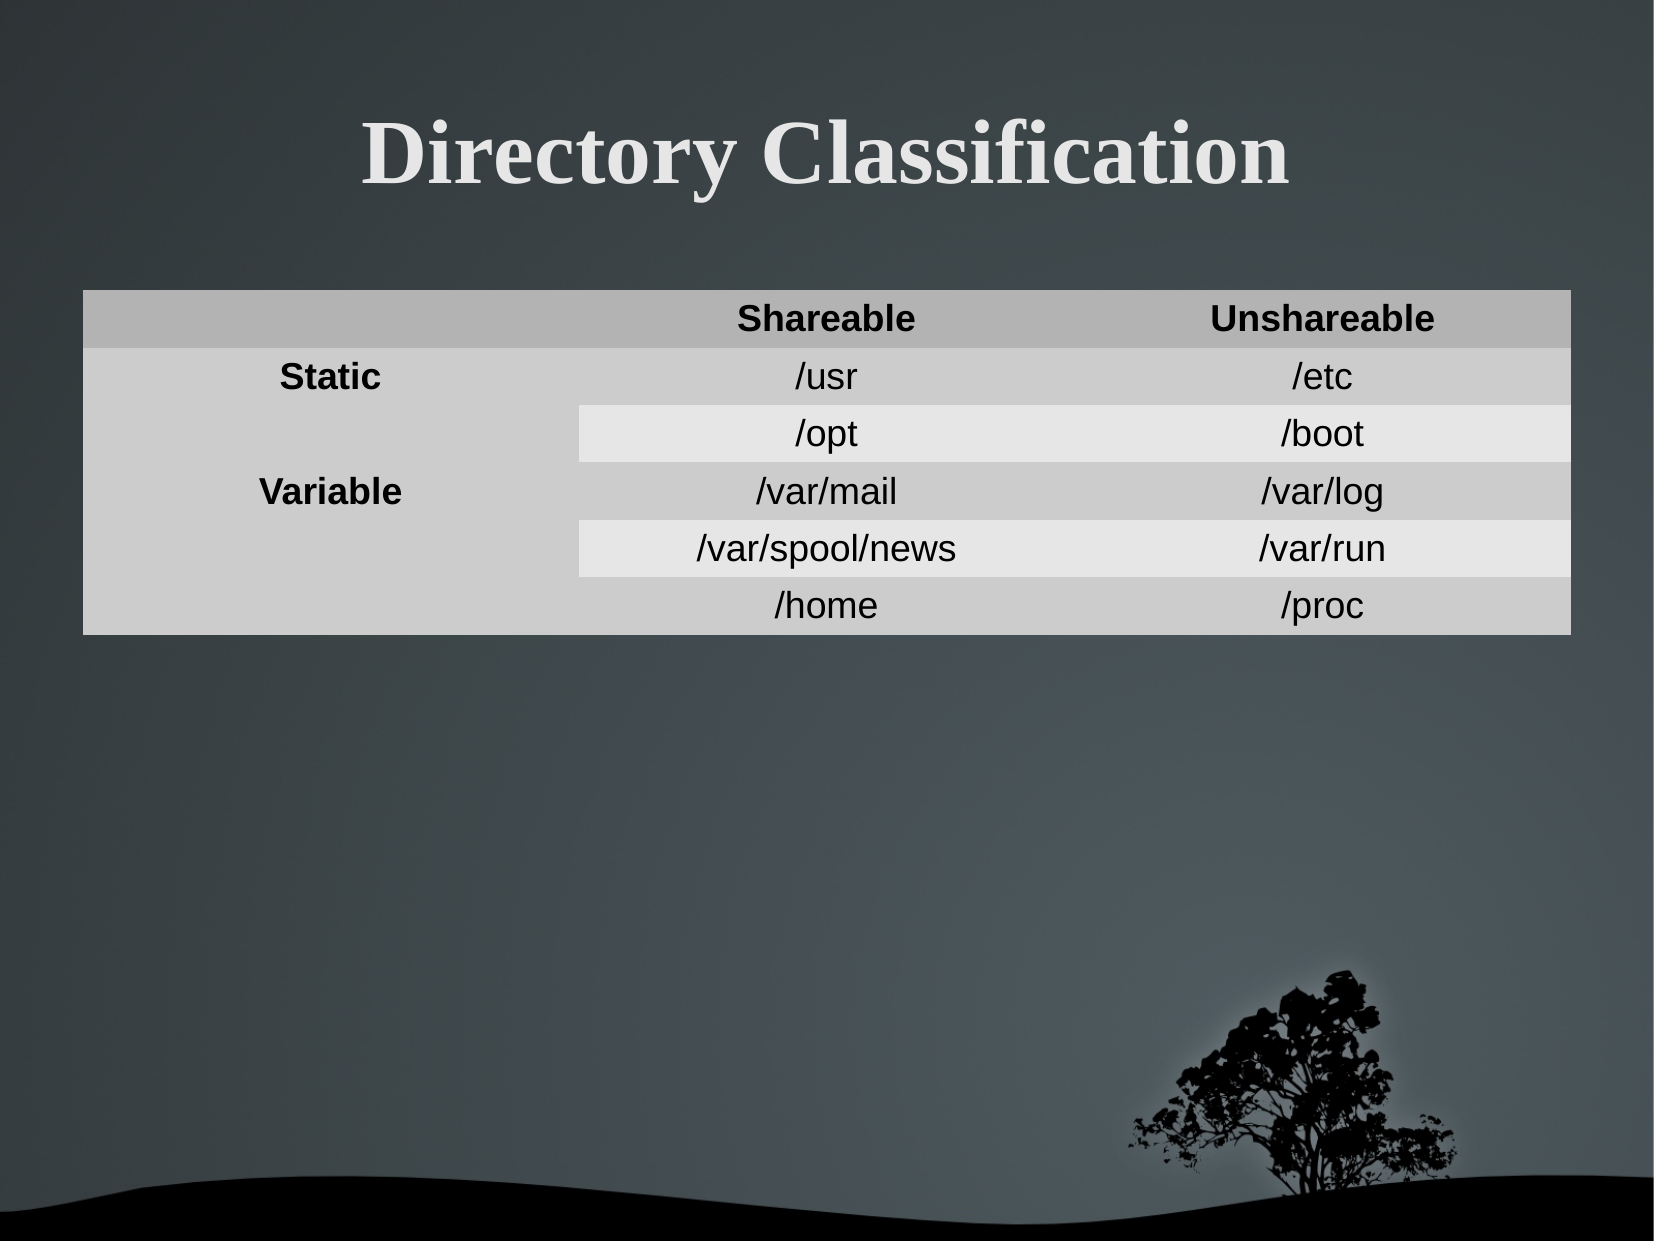

# Directory Classification
| | Shareable | Unshareable |
| --- | --- | --- |
| Static | /usr | /etc |
| | /opt | /boot |
| Variable | /var/mail | /var/log |
| | /var/spool/news | /var/run |
| | /home | /proc |